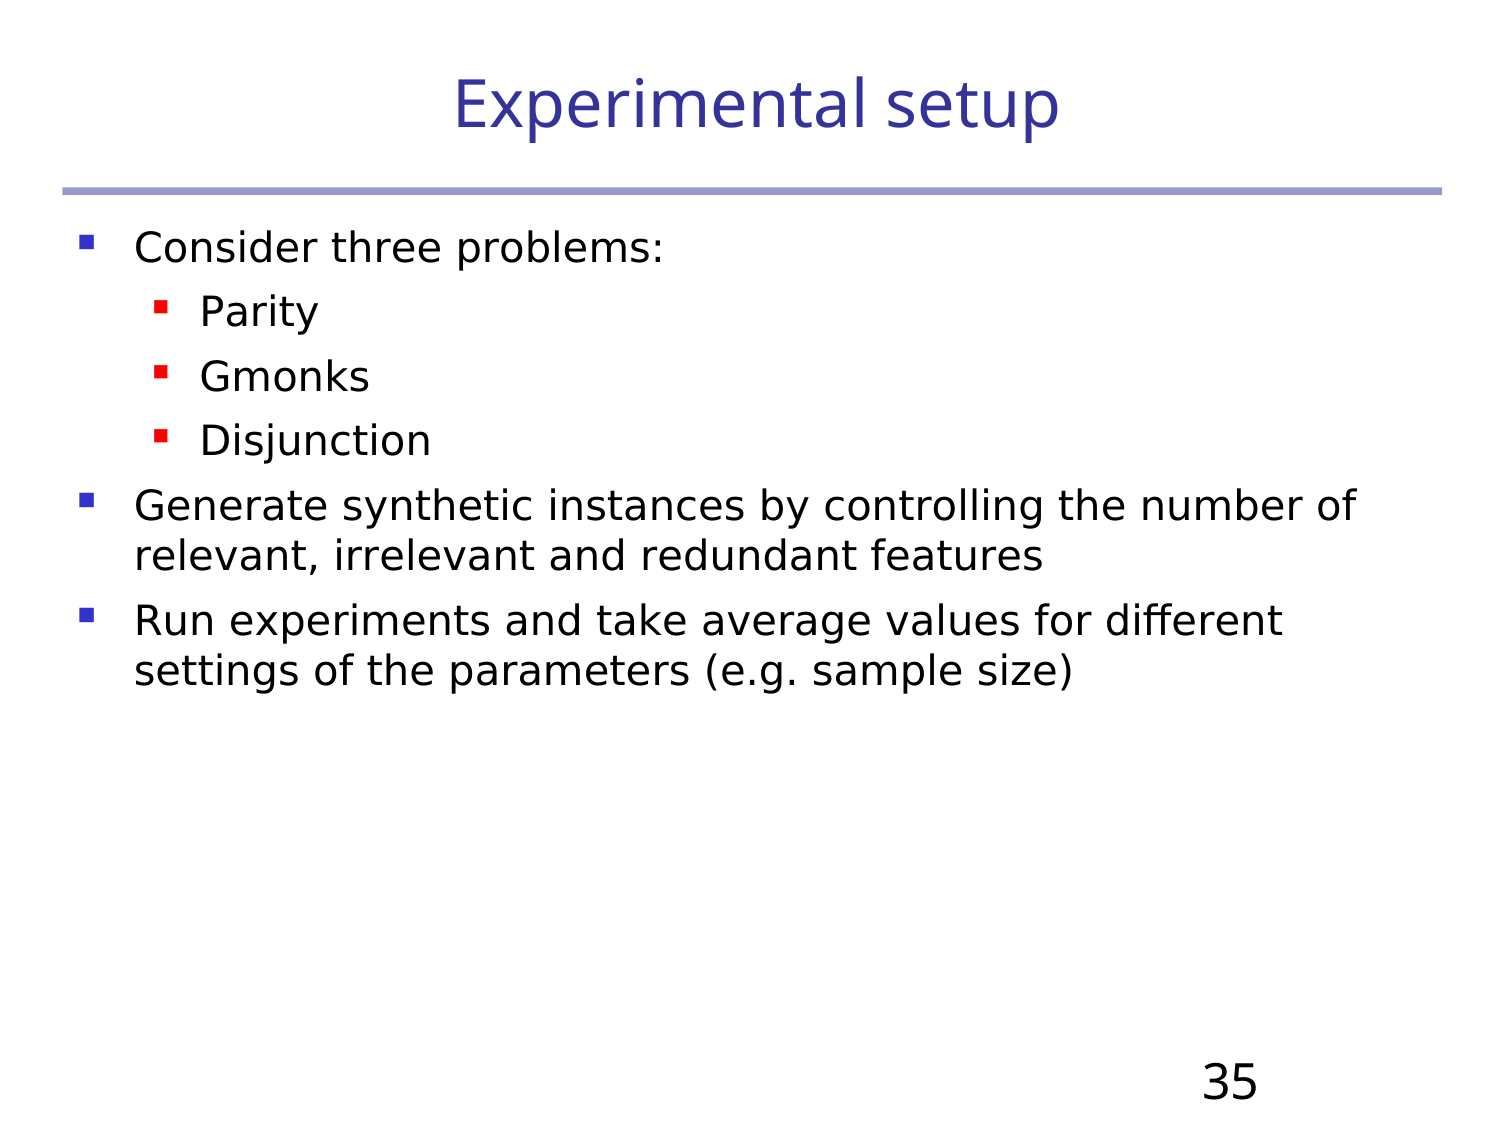

# Experimental setup
Consider three problems:
Parity
Gmonks
Disjunction
Generate synthetic instances by controlling the number of relevant, irrelevant and redundant features
Run experiments and take average values for different settings of the parameters (e.g. sample size)